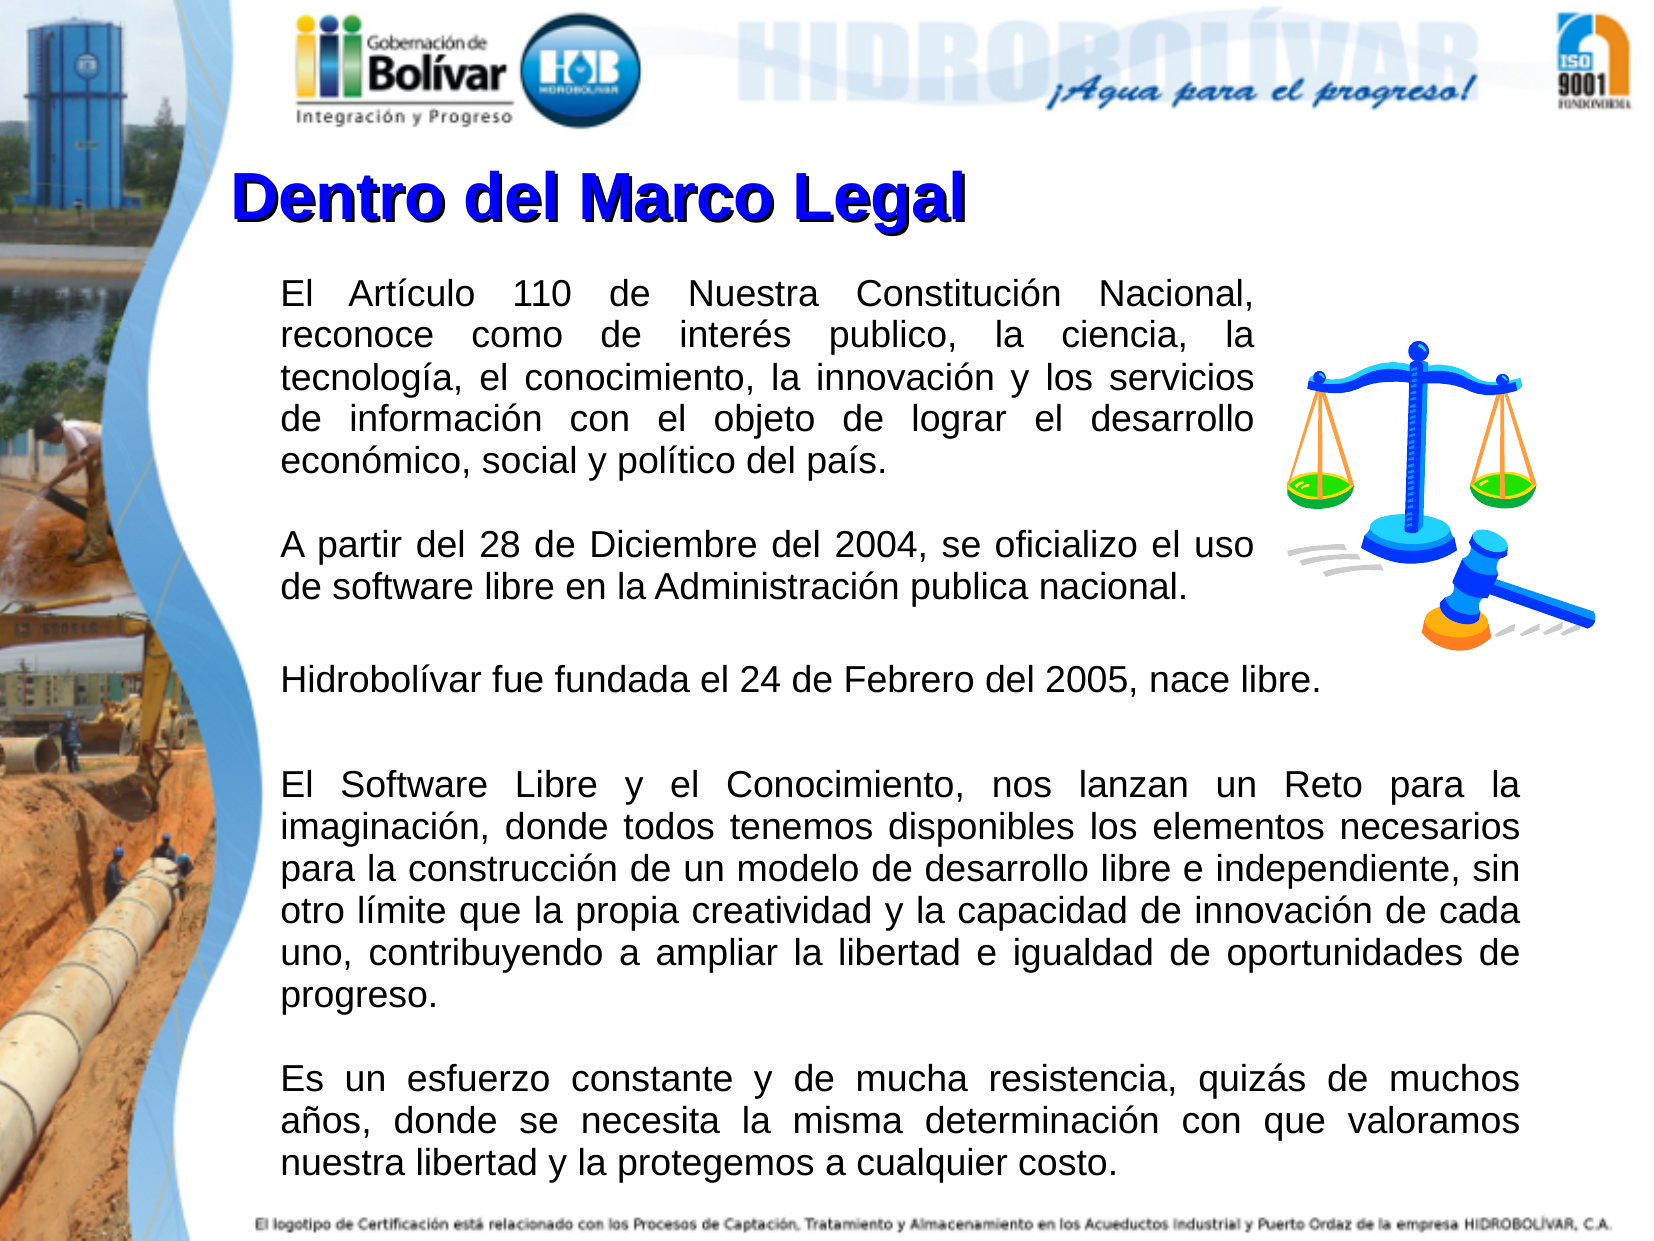

# Dentro del Marco Legal
El Artículo 110 de Nuestra Constitución Nacional, reconoce como de interés publico, la ciencia, la tecnología, el conocimiento, la innovación y los servicios de información con el objeto de lograr el desarrollo económico, social y político del país.
A partir del 28 de Diciembre del 2004, se oficializo el uso de software libre en la Administración publica nacional.
Hidrobolívar fue fundada el 24 de Febrero del 2005, nace libre.
El Software Libre y el Conocimiento, nos lanzan un Reto para la imaginación, donde todos tenemos disponibles los elementos necesarios para la construcción de un modelo de desarrollo libre e independiente, sin otro límite que la propia creatividad y la capacidad de innovación de cada uno, contribuyendo a ampliar la libertad e igualdad de oportunidades de progreso.
Es un esfuerzo constante y de mucha resistencia, quizás de muchos años, donde se necesita la misma determinación con que valoramos nuestra libertad y la protegemos a cualquier costo.